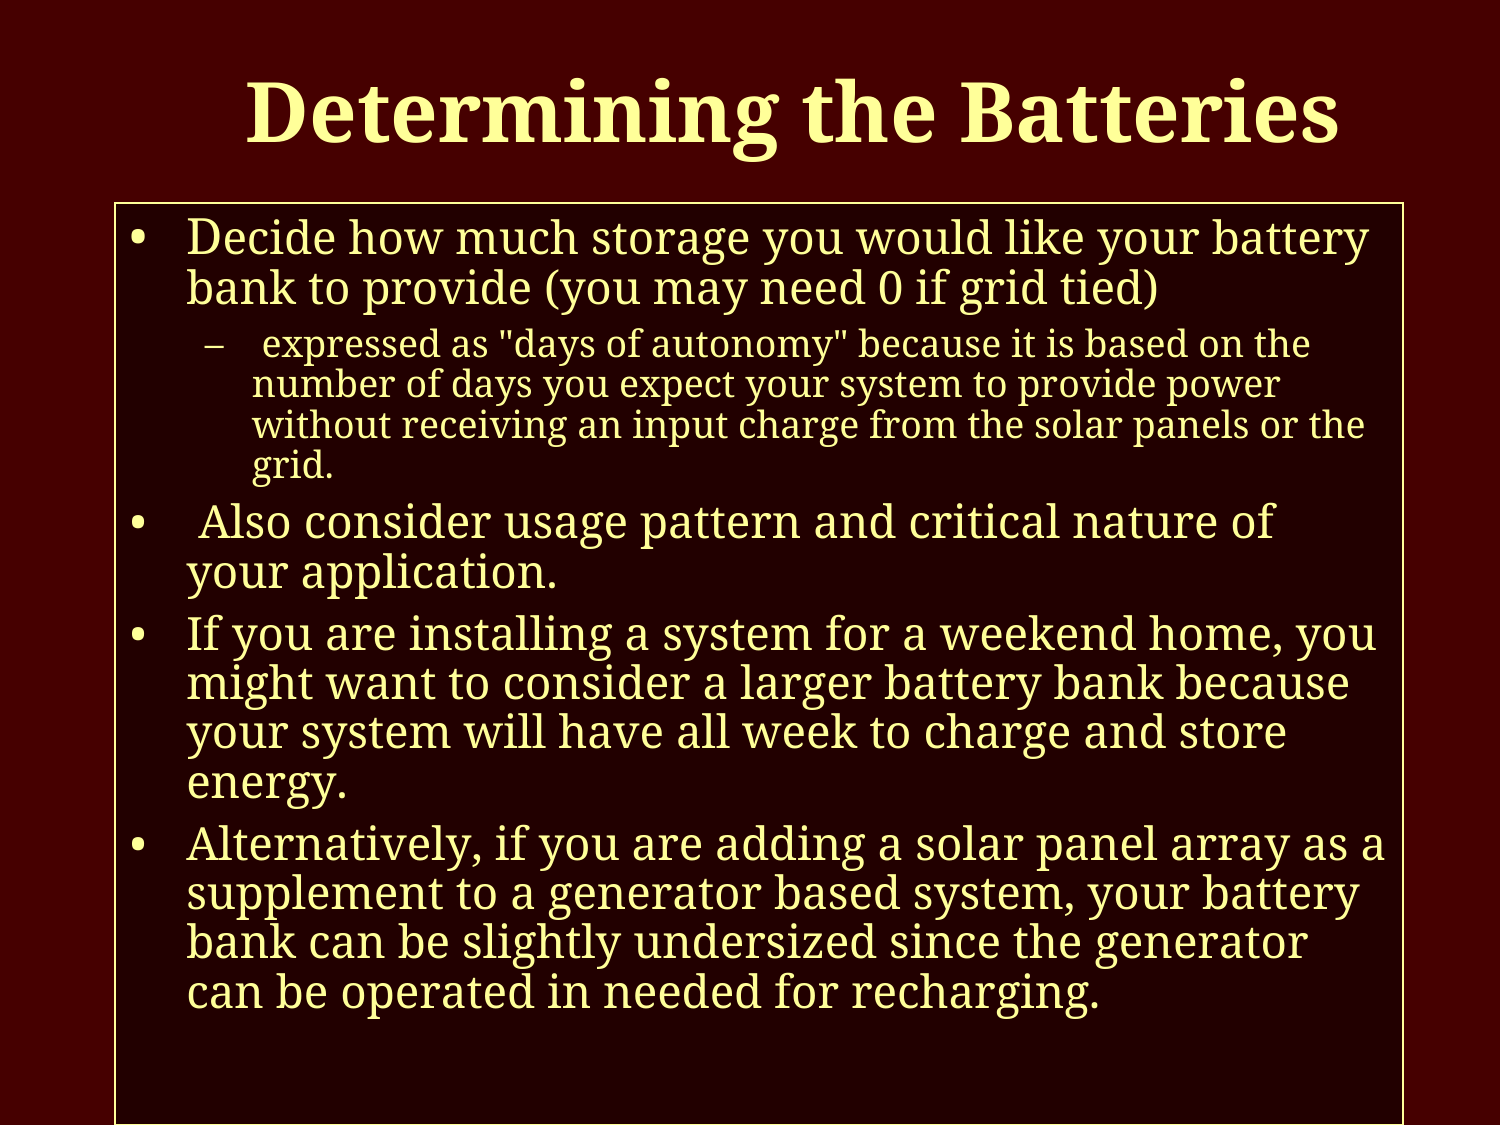

# Determining the Batteries
Decide how much storage you would like your battery bank to provide (you may need 0 if grid tied)
 expressed as "days of autonomy" because it is based on the number of days you expect your system to provide power without receiving an input charge from the solar panels or the grid.
 Also consider usage pattern and critical nature of your application.
If you are installing a system for a weekend home, you might want to consider a larger battery bank because your system will have all week to charge and store energy.
Alternatively, if you are adding a solar panel array as a supplement to a generator based system, your battery bank can be slightly undersized since the generator can be operated in needed for recharging.
Engineering Photovoltaic Systems
26